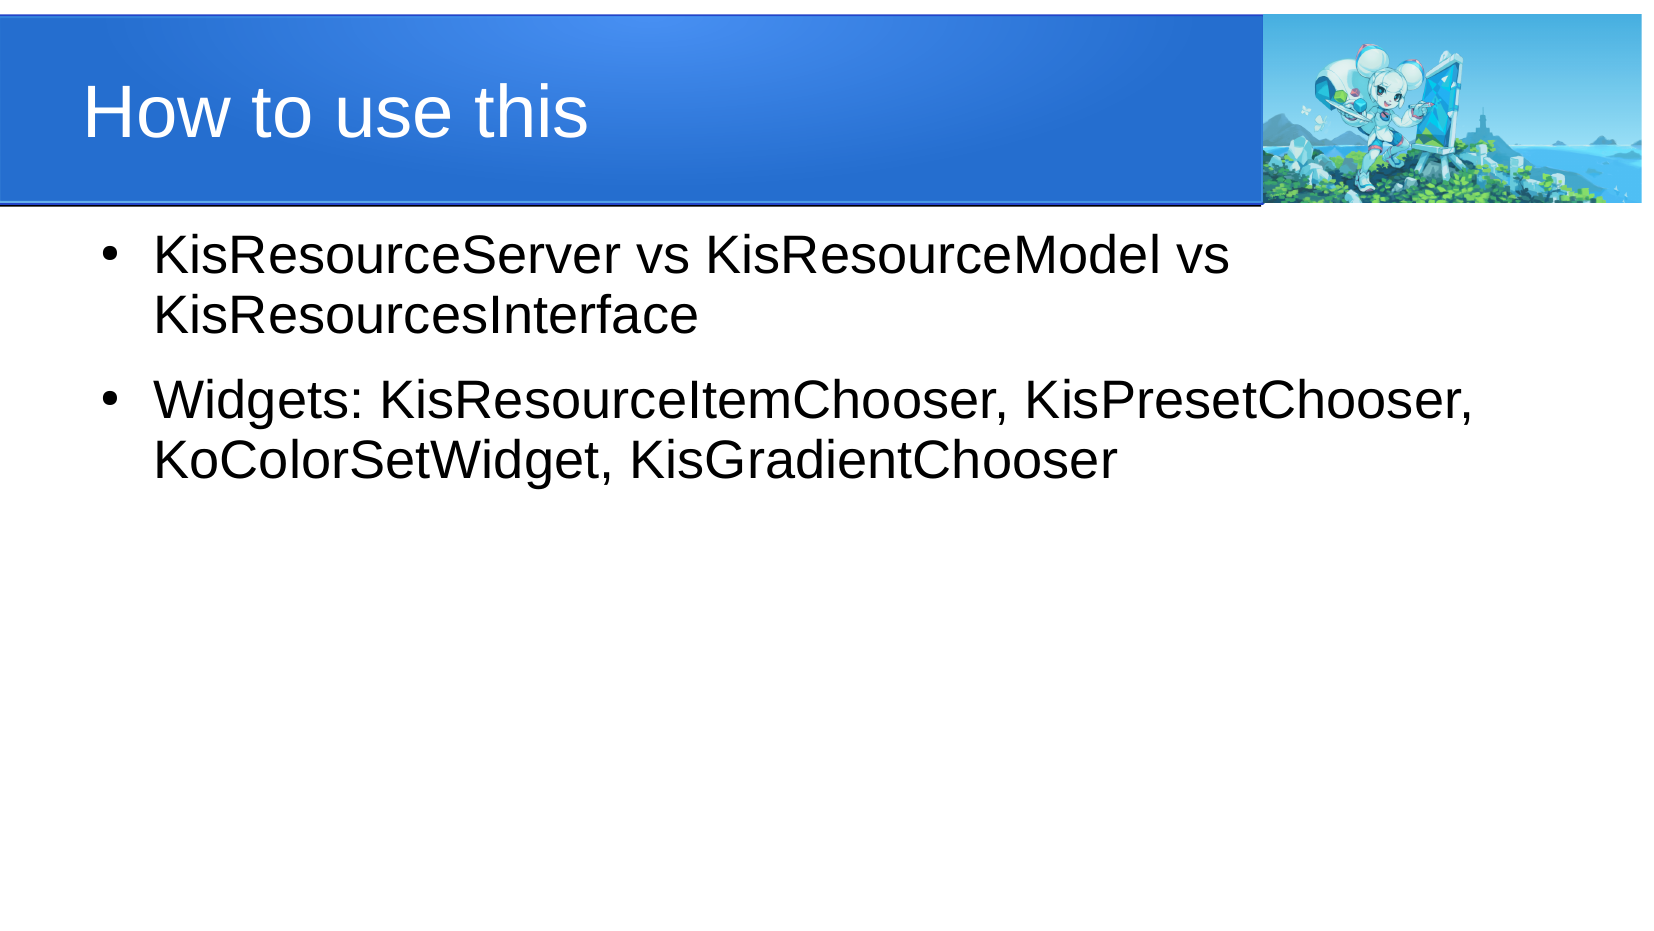

# How to use this
KisResourceServer vs KisResourceModel vs KisResourcesInterface
Widgets: KisResourceItemChooser, KisPresetChooser, KoColorSetWidget, KisGradientChooser